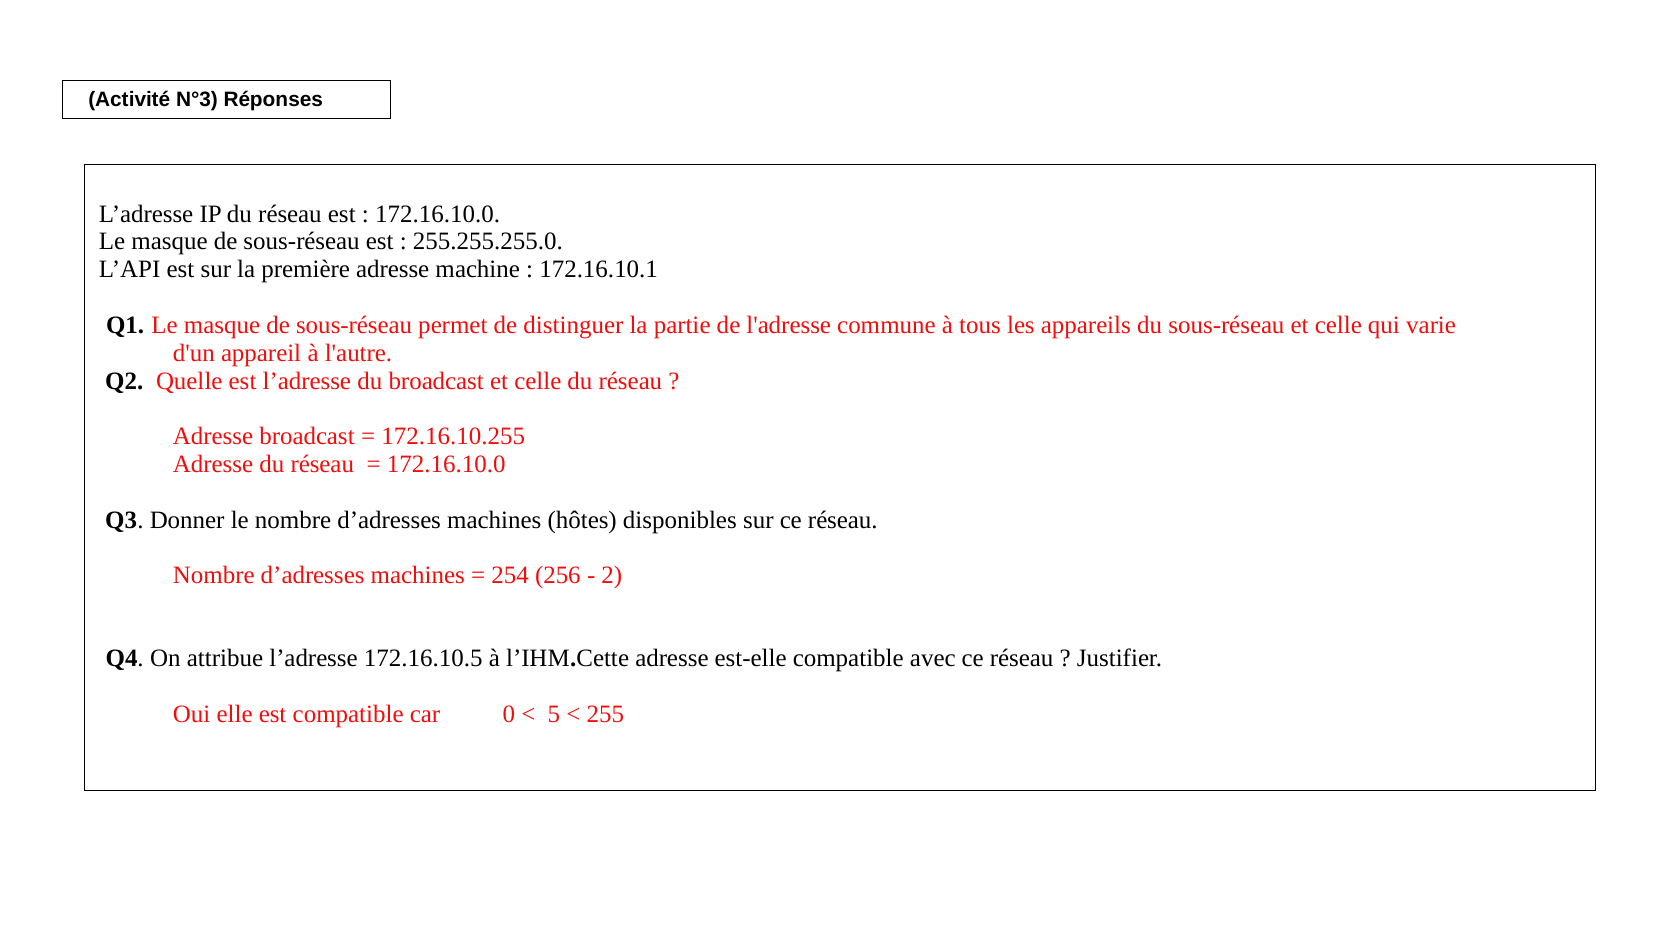

(Activité N°3) Réponses
L’adresse IP du réseau est : 172.16.10.0.
Le masque de sous-réseau est : 255.255.255.0.
L’API est sur la première adresse machine : 172.16.10.1
 Q1. Le masque de sous-réseau permet de distinguer la partie de l'adresse commune à tous les appareils du sous-réseau et celle qui varie 			d'un appareil à l'autre.
 Q2. Quelle est l’adresse du broadcast et celle du réseau ?
	Adresse broadcast = 172.16.10.255
	Adresse du réseau = 172.16.10.0
 Q3. Donner le nombre d’adresses machines (hôtes) disponibles sur ce réseau.
	Nombre d’adresses machines = 254 (256 - 2)
 Q4. On attribue l’adresse 172.16.10.5 à l’IHM.Cette adresse est-elle compatible avec ce réseau ? Justifier.
	Oui elle est compatible car 0 < 5 < 255